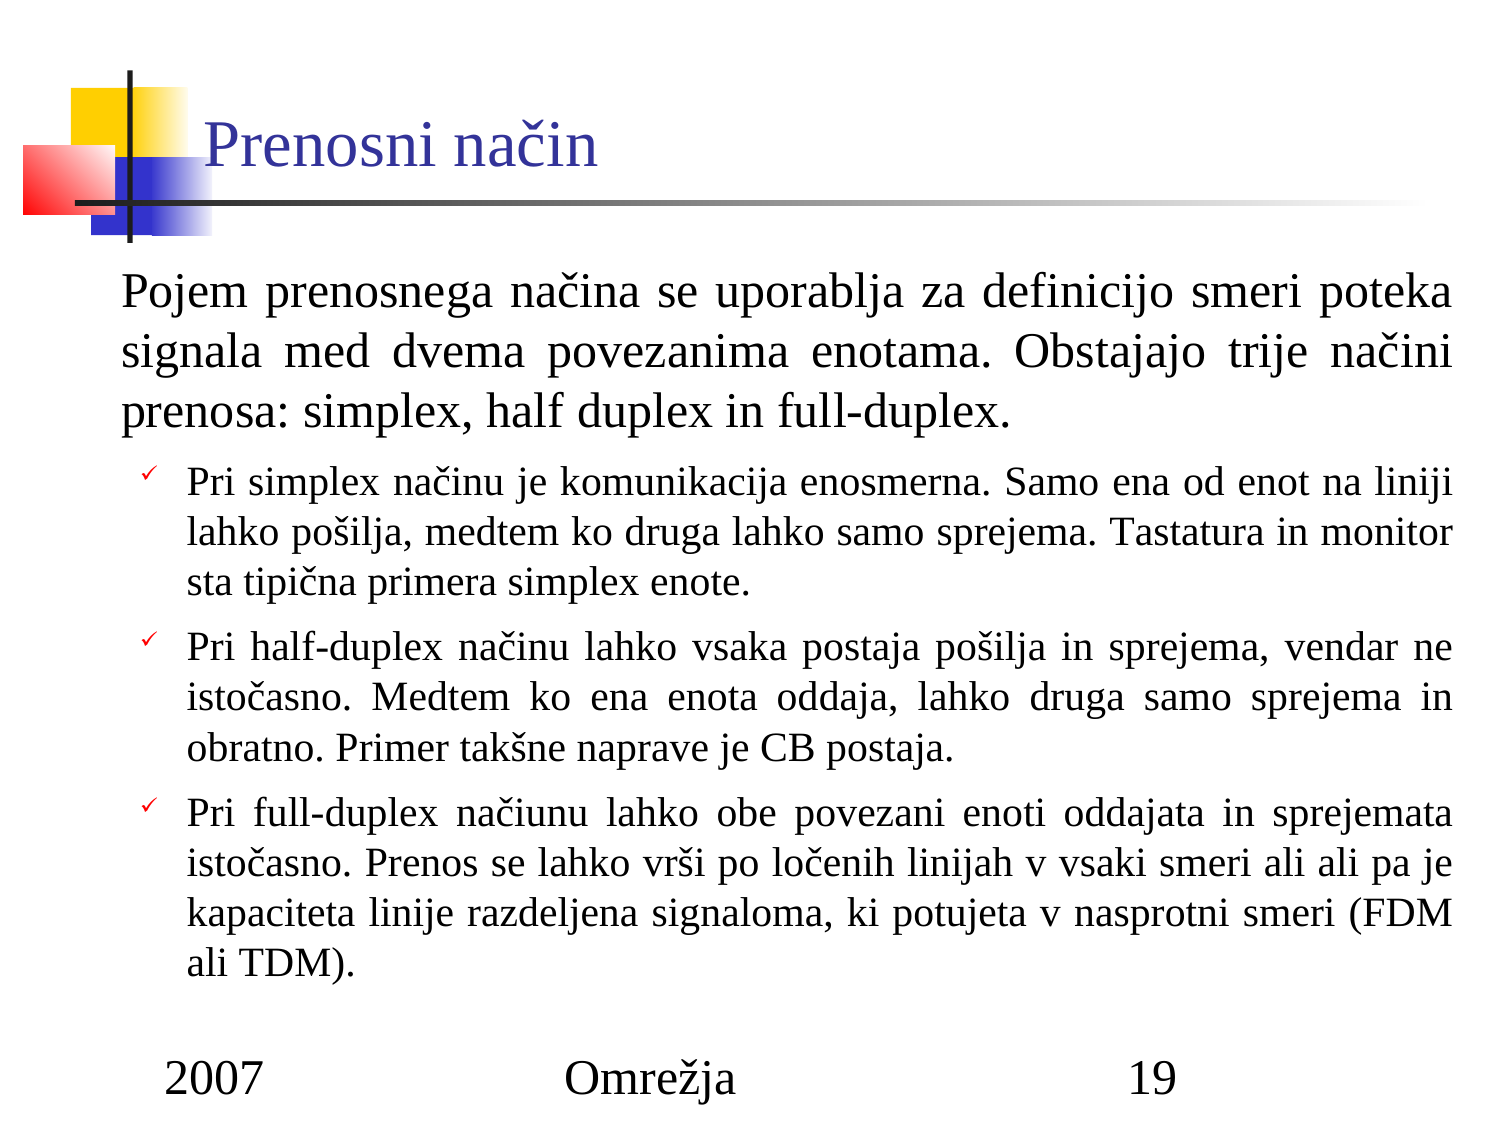

# Prenosni način
	Pojem prenosnega načina se uporablja za definicijo smeri poteka signala med dvema povezanima enotama. Obstajajo trije načini prenosa: simplex, half duplex in full-duplex.
Pri simplex načinu je komunikacija enosmerna. Samo ena od enot na liniji lahko pošilja, medtem ko druga lahko samo sprejema. Tastatura in monitor sta tipična primera simplex enote.
Pri half-duplex načinu lahko vsaka postaja pošilja in sprejema, vendar ne istočasno. Medtem ko ena enota oddaja, lahko druga samo sprejema in obratno. Primer takšne naprave je CB postaja.
Pri full-duplex načiunu lahko obe povezani enoti oddajata in sprejemata istočasno. Prenos se lahko vrši po ločenih linijah v vsaki smeri ali ali pa je kapaciteta linije razdeljena signaloma, ki potujeta v nasprotni smeri (FDM ali TDM).
2007
Omrežja
19